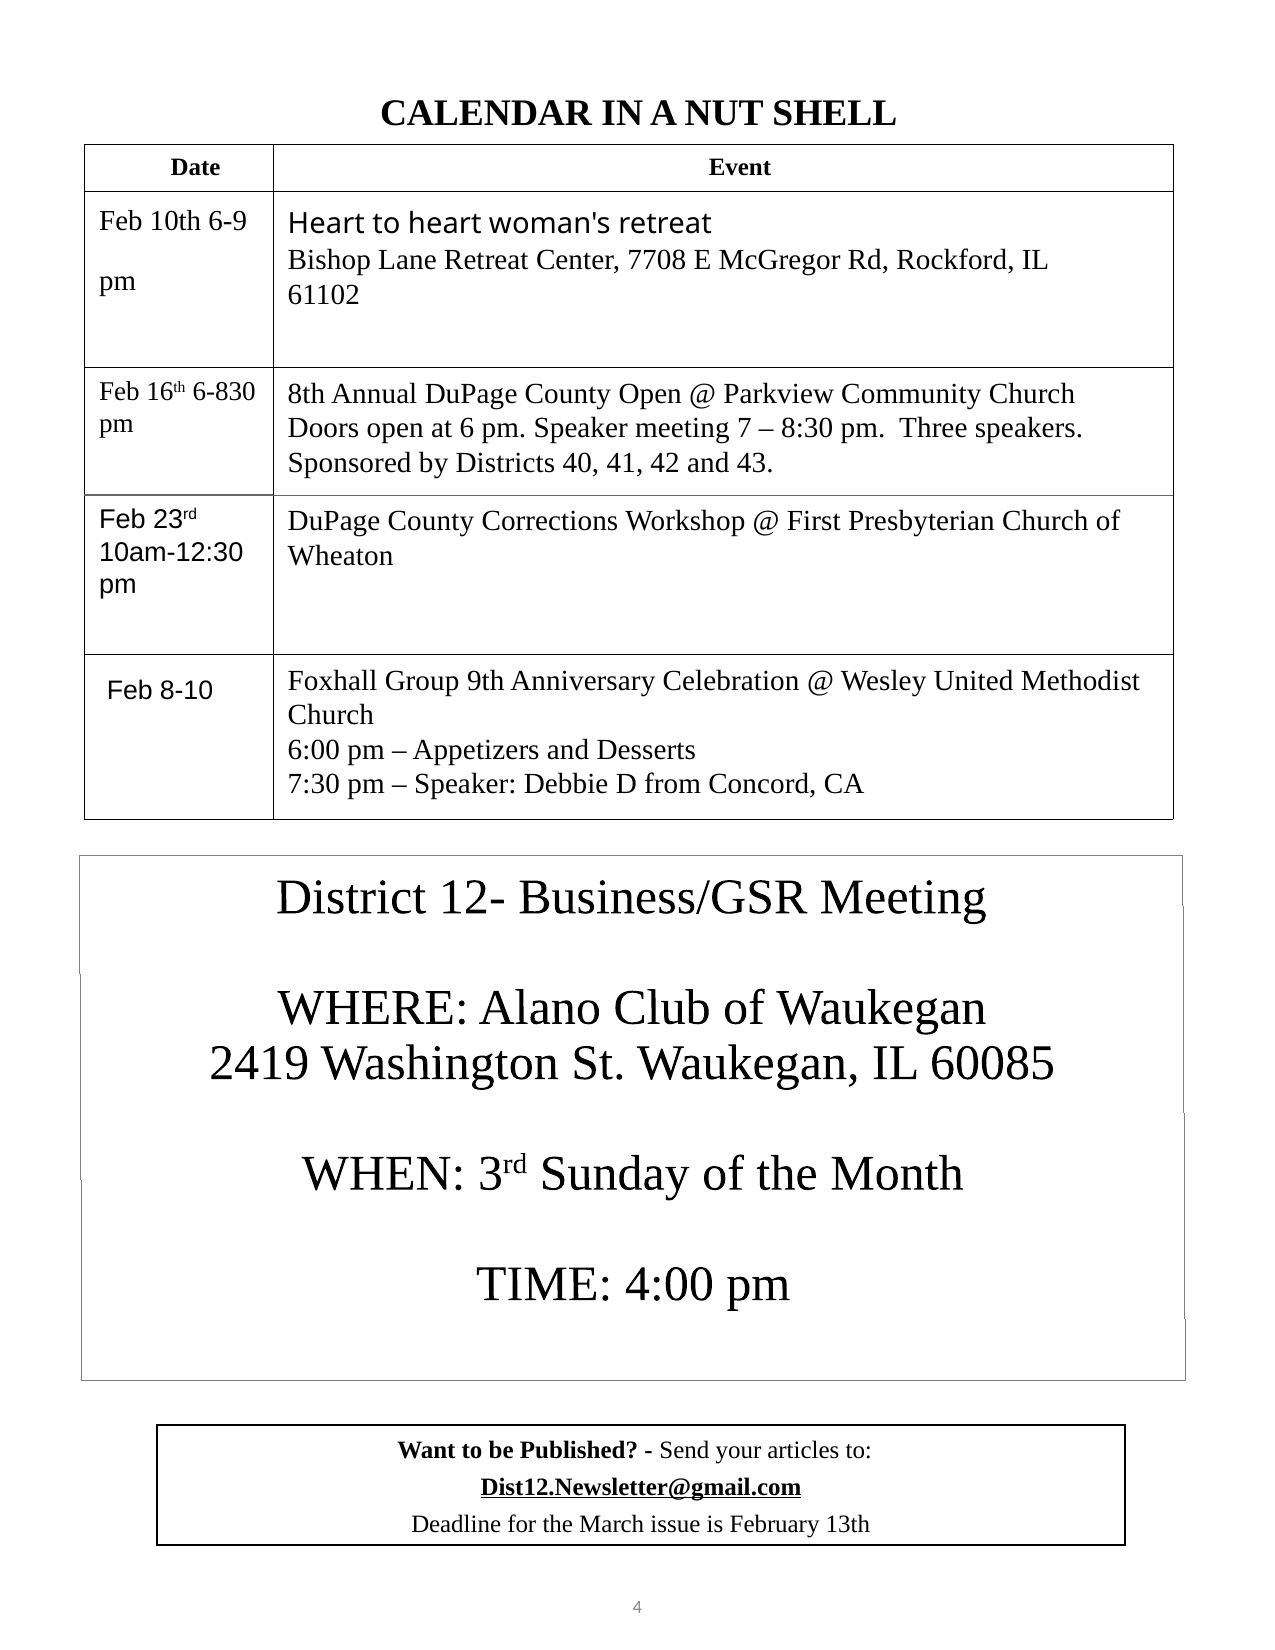

| | CALENDAR IN A NUT SHELL |
| --- | --- |
| Date | Event |
| Feb 10th 6-9 pm | Heart to heart woman's retreat Bishop Lane Retreat Center, 7708 E McGregor Rd, Rockford, IL 61102 |
| Feb 16th 6-830 pm | 8th Annual DuPage County Open @ Parkview Community Church Doors open at 6 pm. Speaker meeting 7 – 8:30 pm.  Three speakers. Sponsored by Districts 40, 41, 42 and 43. |
| Feb 23rd 10am-12:30 pm | DuPage County Corrections Workshop @ First Presbyterian Church of Wheaton |
| Feb 8-10 | Foxhall Group 9th Anniversary Celebration @ Wesley United Methodist Church 6:00 pm – Appetizers and Desserts 7:30 pm – Speaker: Debbie D from Concord, CA |
District 12- Business/GSR Meeting
WHERE: Alano Club of Waukegan
2419 Washington St. Waukegan, IL 60085
WHEN: 3rd Sunday of the Month
TIME: 4:00 pm
Want to be Published? - Send your articles to:
Dist12.Newsletter@gmail.com
Deadline for the March issue is February 13th